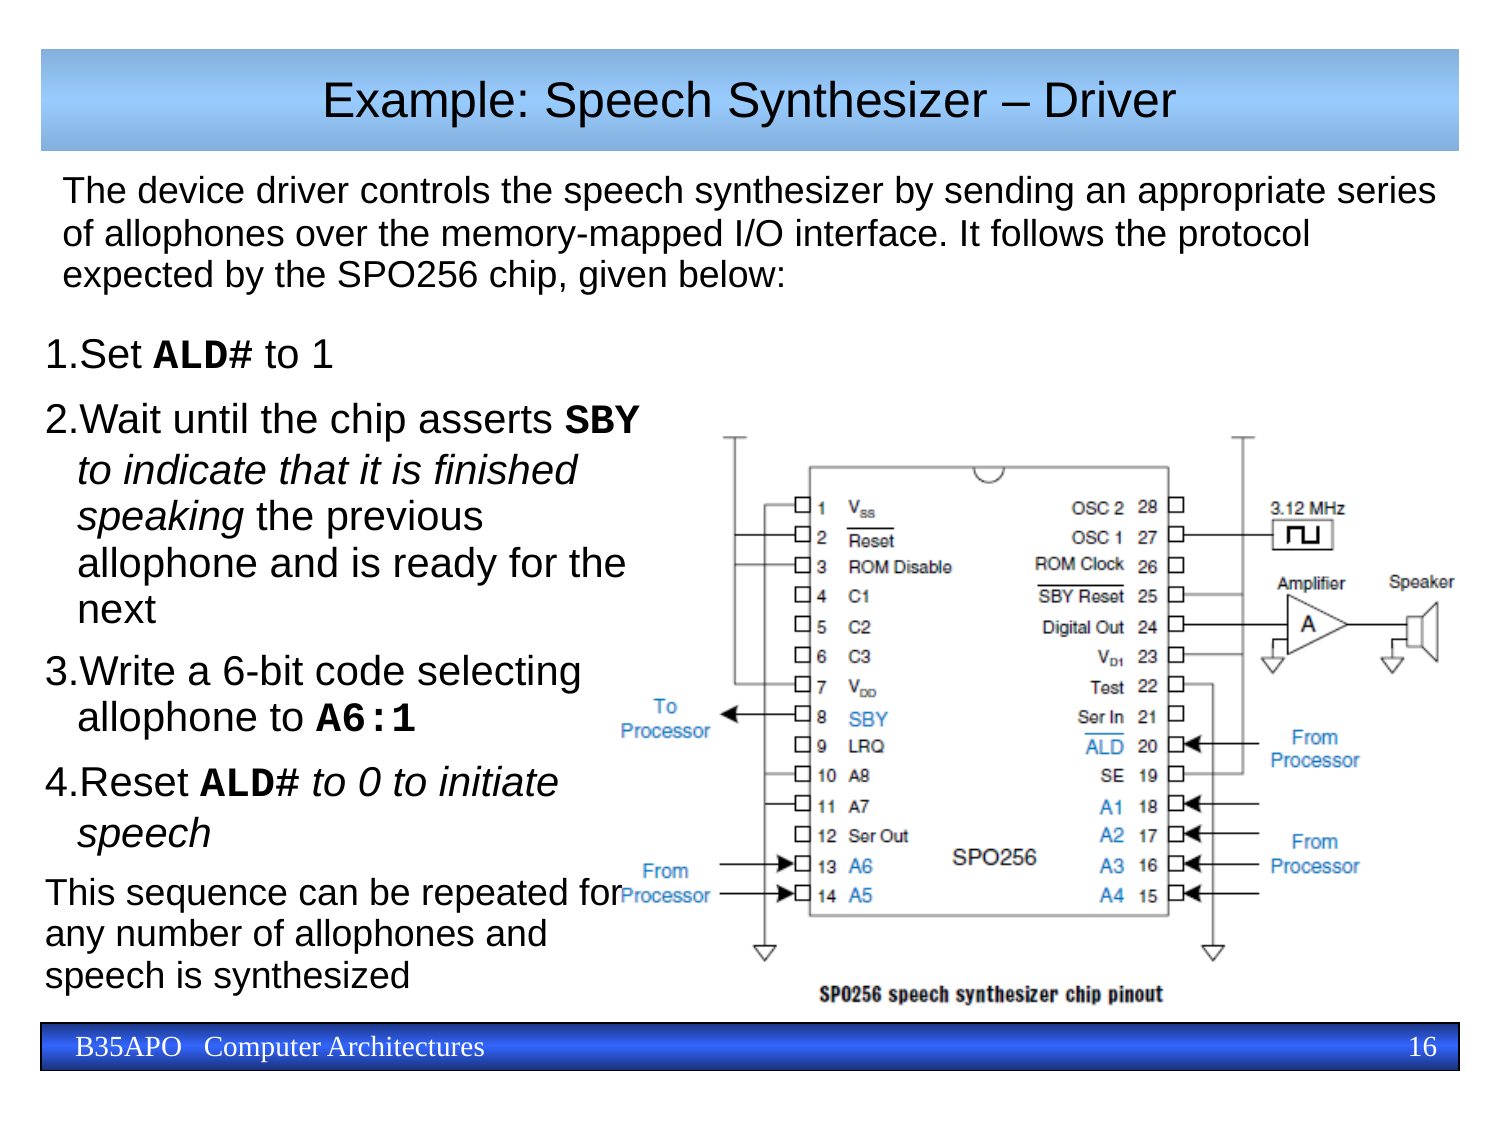

Example: Speech Synthesizer – Driver
# The device driver controls the speech synthesizer by sending an appropriate series of allophones over the memory-mapped I/O interface. It follows the protocol expected by the SPO256 chip, given below:
Set ALD# to 1
Wait until the chip asserts SBY to indicate that it is finished speaking the previous allophone and is ready for the next
Write a 6-bit code selecting allophone to A6:1
Reset ALD# to 0 to initiate speech
This sequence can be repeated for any number of allophones and speech is synthesized
B35APO Computer Architectures
16